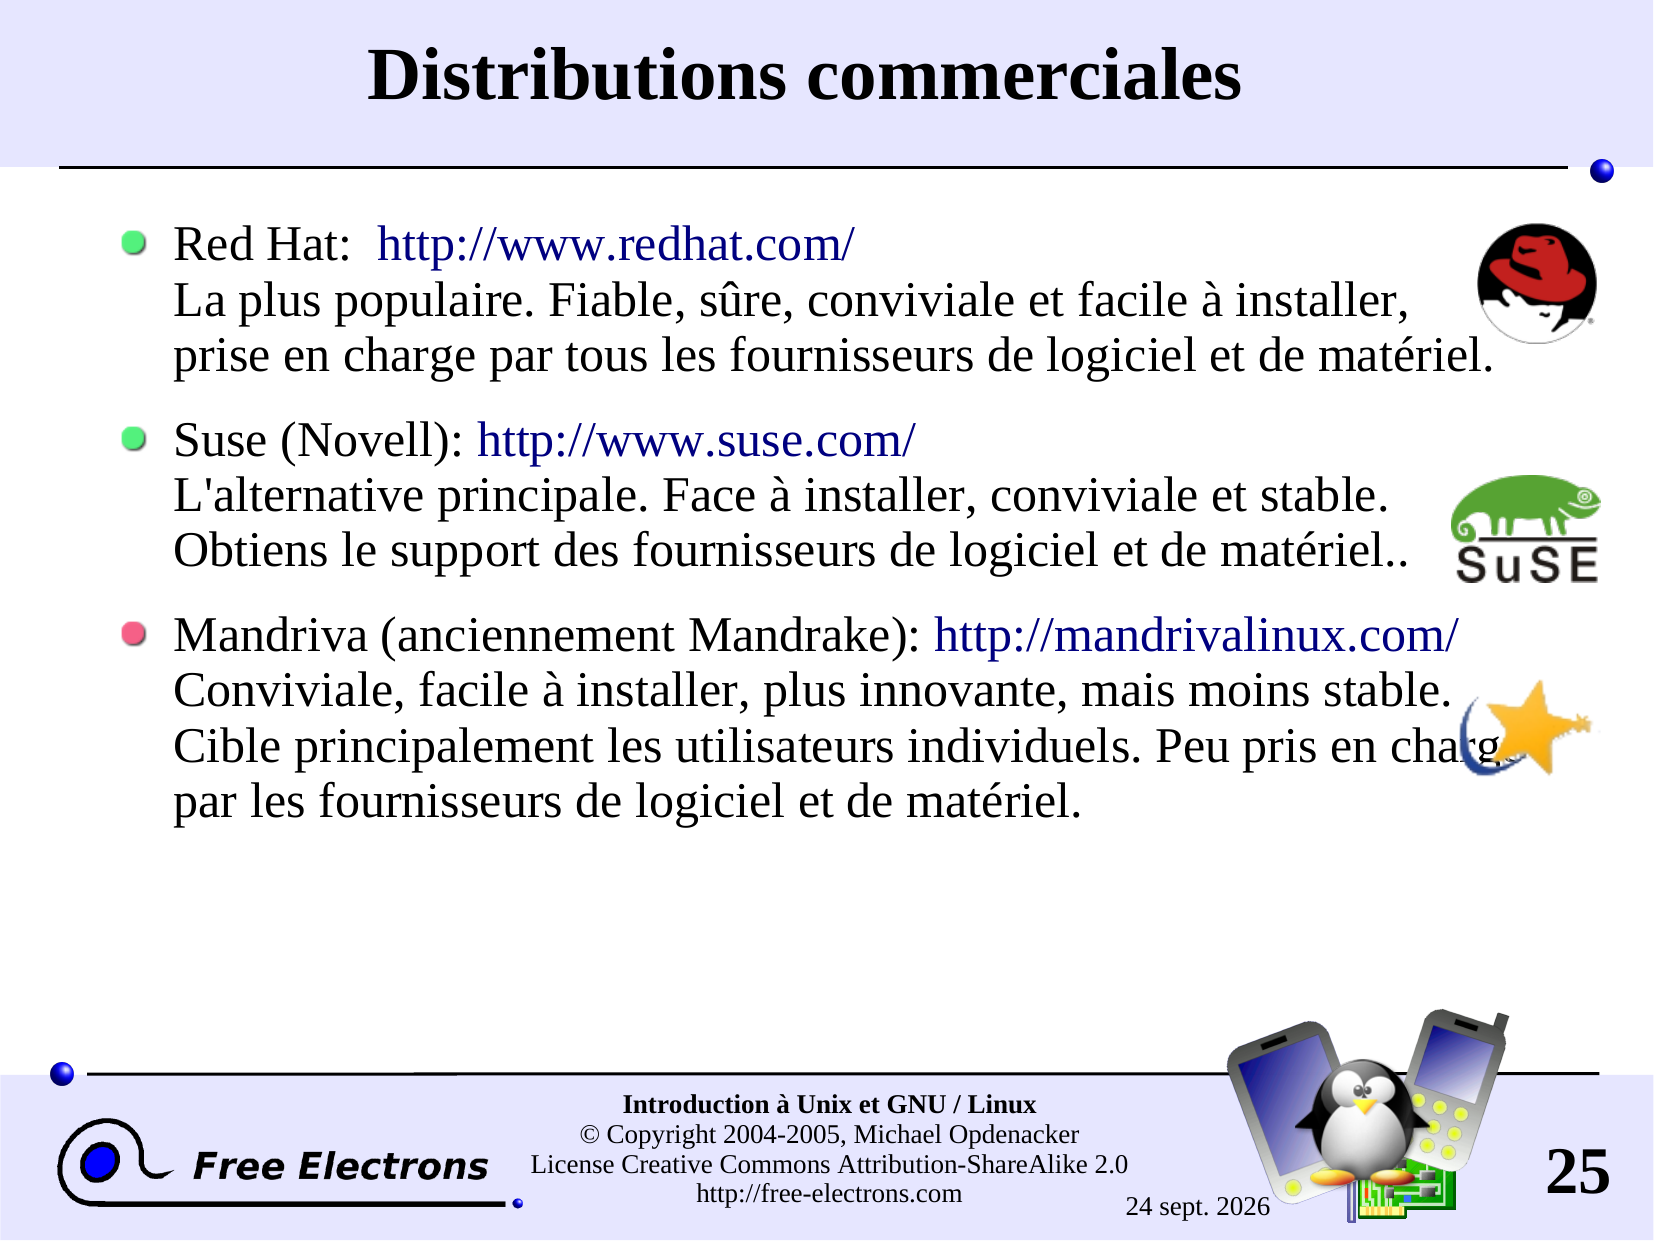

# Distributions commerciales
Red Hat: http://www.redhat.com/
La plus populaire. Fiable, sûre, conviviale et facile à installer,
prise en charge par tous les fournisseurs de logiciel et de matériel.
Suse (Novell): http://www.suse.com/
L'alternative principale. Face à installer, conviviale et stable. Obtiens le support des fournisseurs de logiciel et de matériel..
Mandriva (anciennement Mandrake): http://mandrivalinux.com/
Conviviale, facile à installer, plus innovante, mais moins stable.
Cible principalement les utilisateurs individuels. Peu pris en charge par les fournisseurs de logiciel et de matériel.